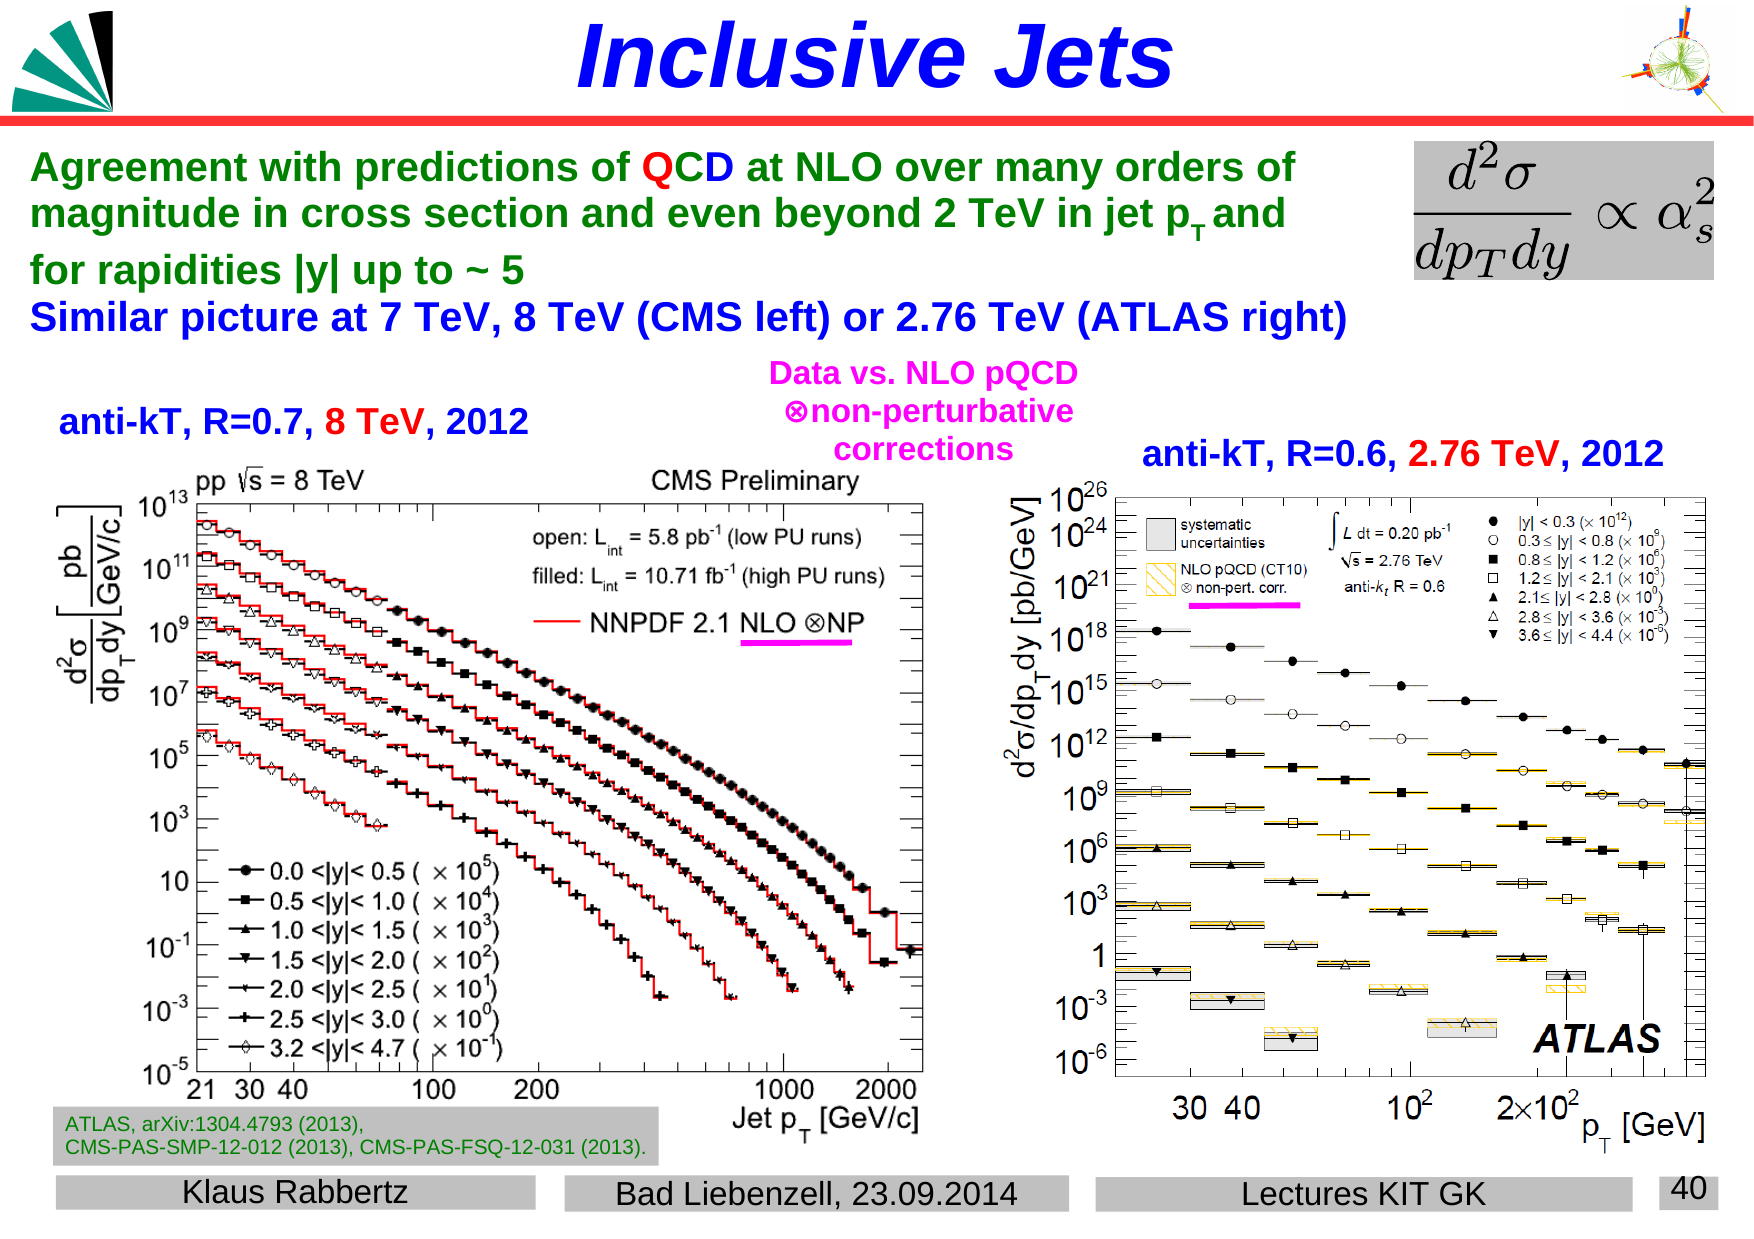

# Inclusive Jets
Agreement with predictions of QCD at NLO over many orders of magnitude in cross section and even beyond 2 TeV in jet pT and
for rapidities |y| up to ~ 5
Similar picture at 7 TeV, 8 TeV (CMS left) or 2.76 TeV (ATLAS right)
Data vs. NLO pQCD
 ⊗non-perturbative
corrections
anti-kT, R=0.7, 8 TeV, 2012
anti-kT, R=0.6, 2.76 TeV, 2012
ATLAS, arXiv:1304.4793 (2013),
CMS-PAS-SMP-12-012 (2013), CMS-PAS-FSQ-12-031 (2013).